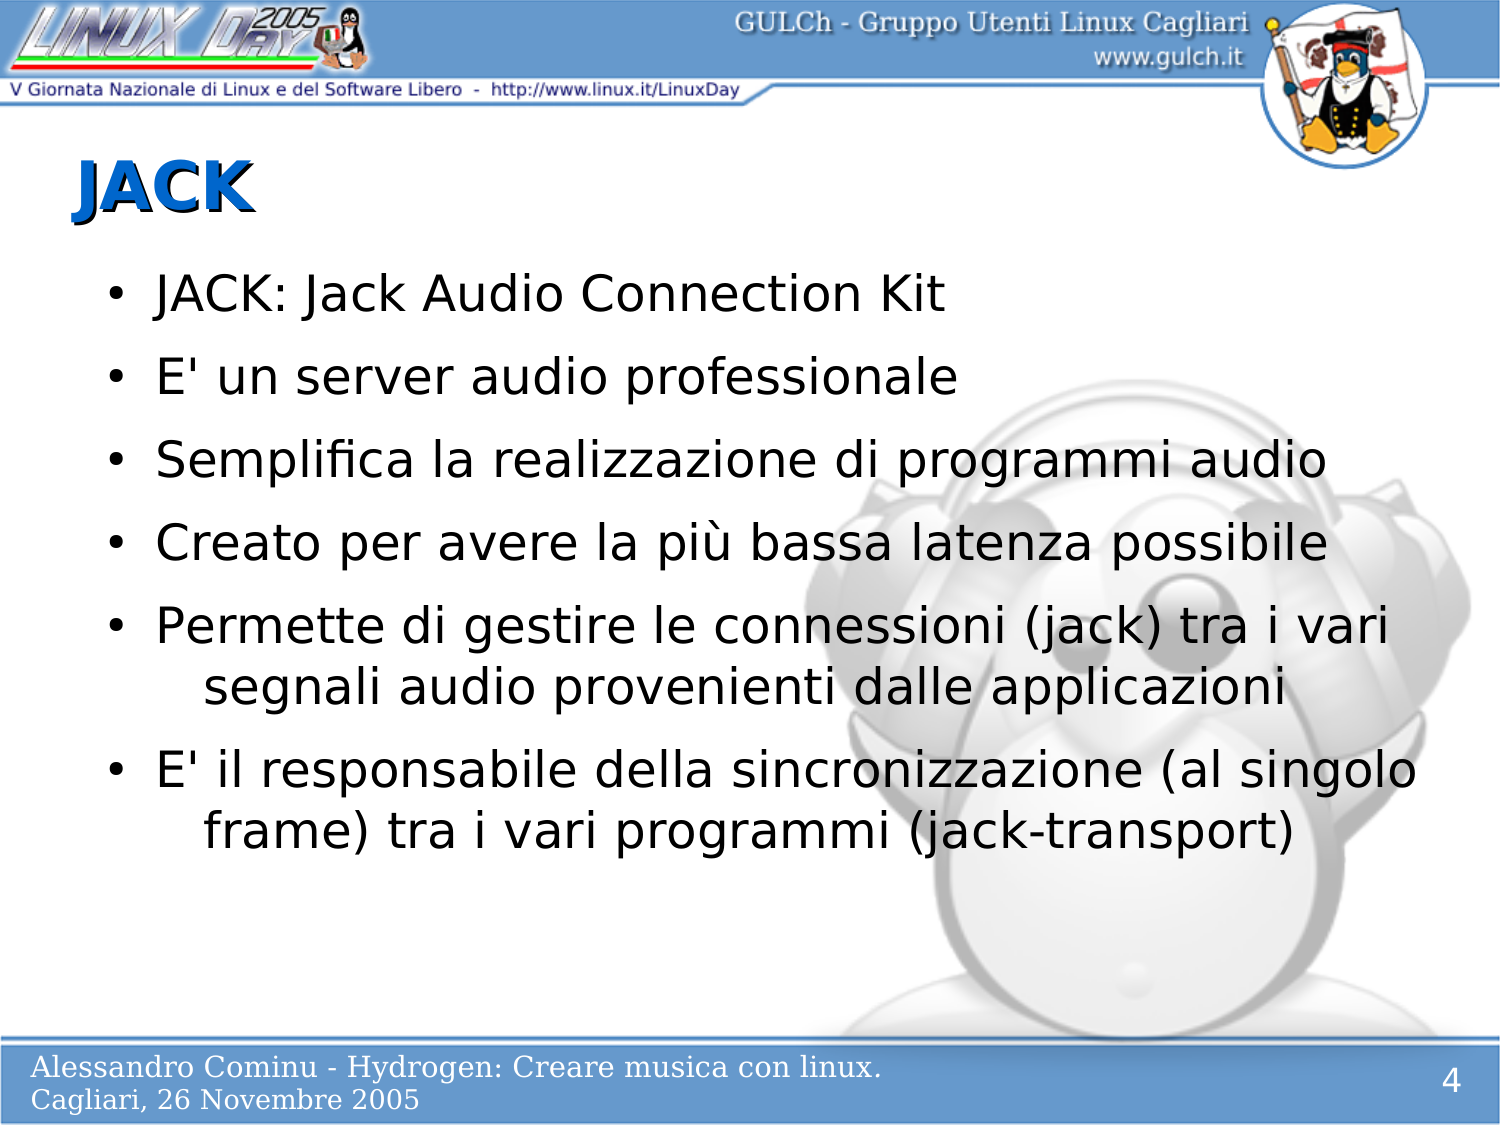

# JACK
JACK: Jack Audio Connection Kit
E' un server audio professionale
Semplifica la realizzazione di programmi audio
Creato per avere la più bassa latenza possibile
Permette di gestire le connessioni (jack) tra i vari segnali audio provenienti dalle applicazioni
E' il responsabile della sincronizzazione (al singolo frame) tra i vari programmi (jack-transport)